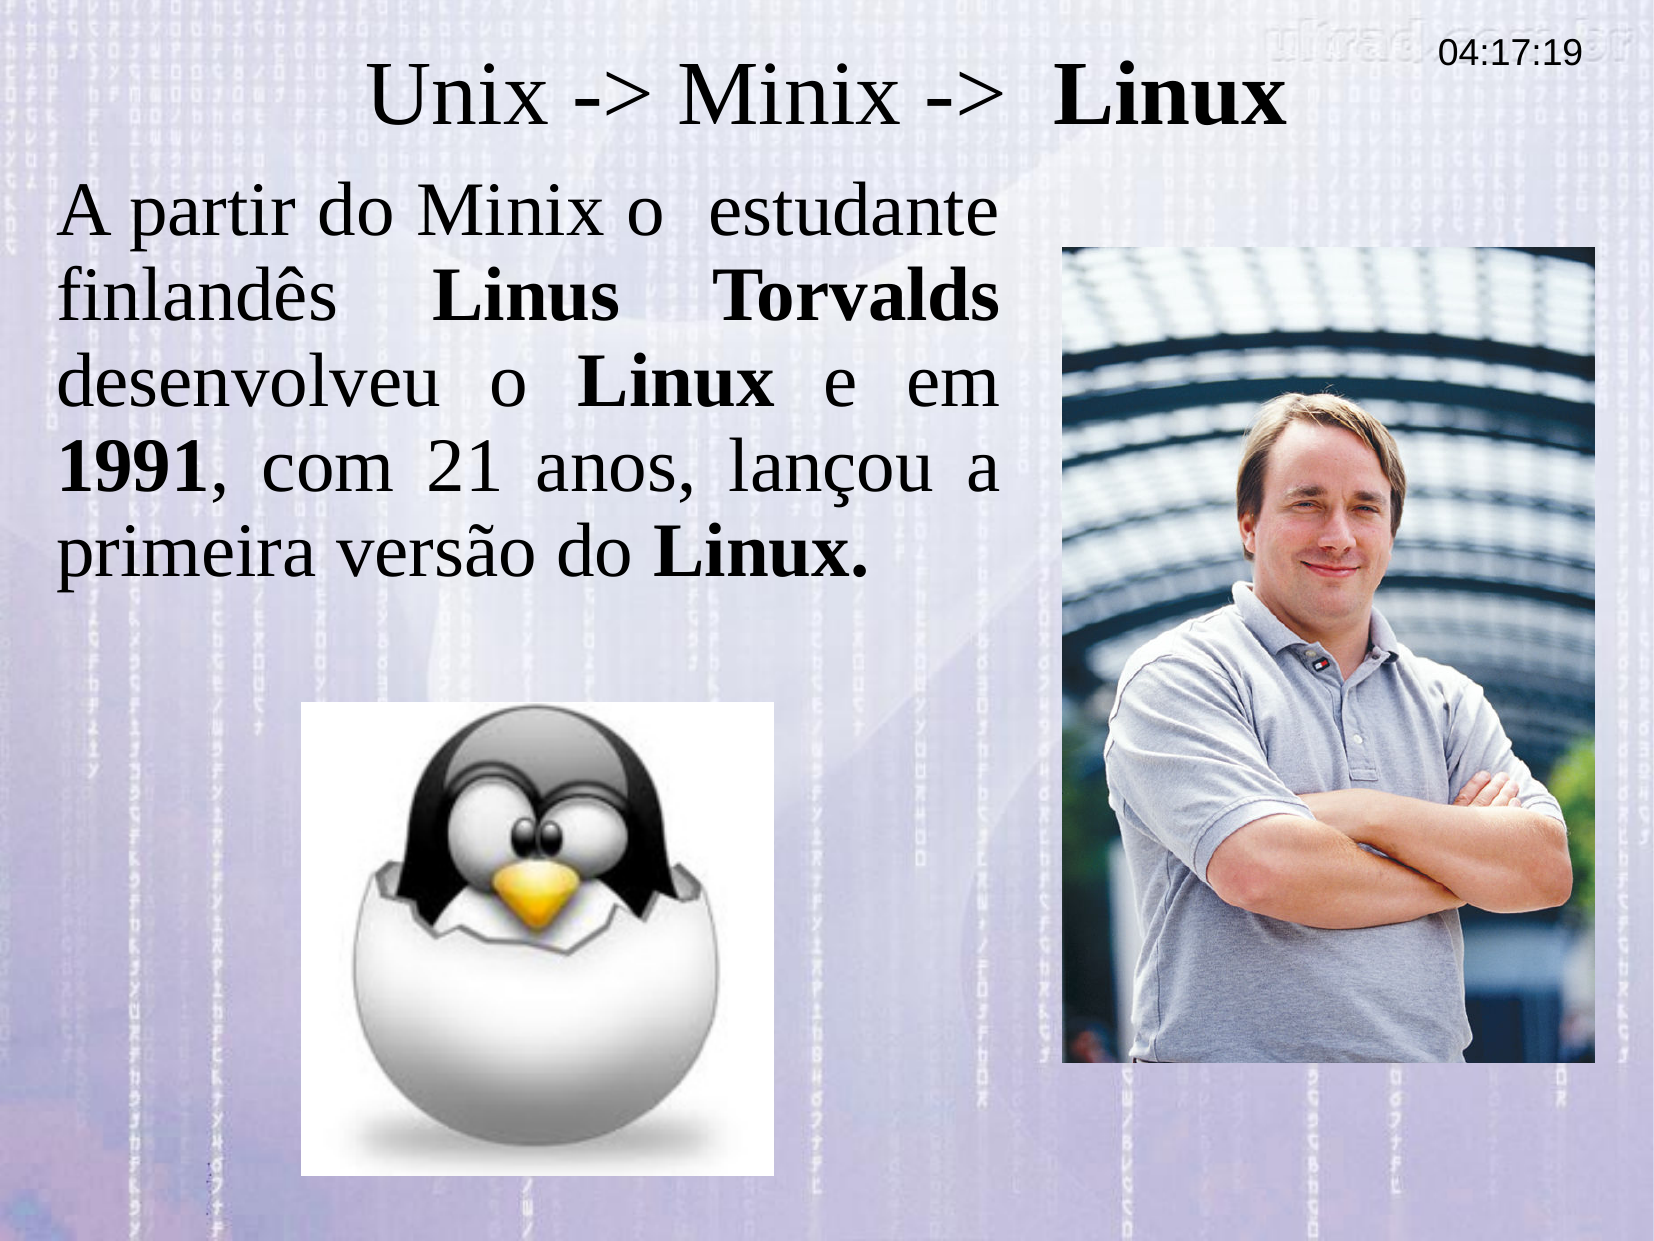

03:10:28
Unix -> Minix -> Linux
A partir do Minix o estudante finlandês Linus Torvalds desenvolveu o Linux e em 1991, com 21 anos, lançou a primeira versão do Linux.